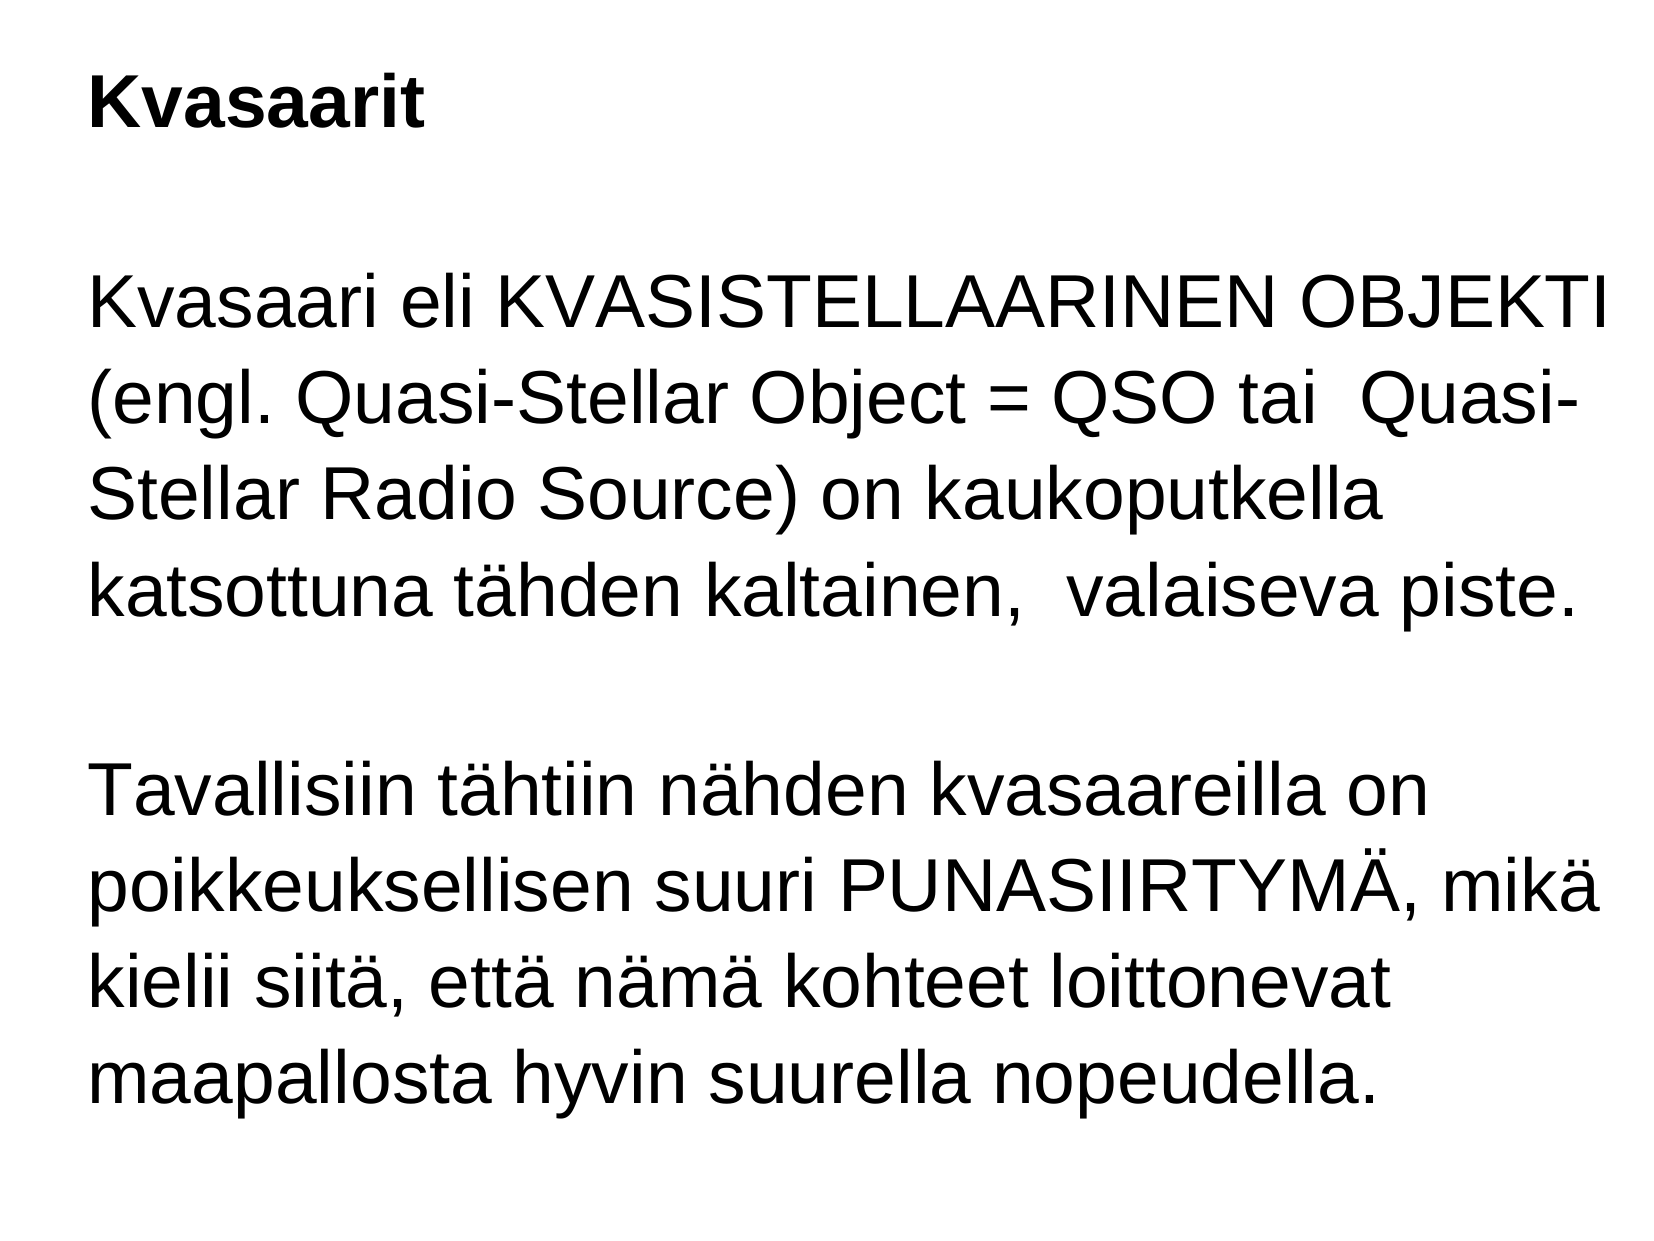

Kvasaarit
Kvasaari eli KVASISTELLAARINEN OBJEKTI (engl. Quasi-Stellar Object = QSO tai Quasi- Stellar Radio Source) on kaukoputkella katsottuna tähden kaltainen, valaiseva piste.
Tavallisiin tähtiin nähden kvasaareilla on poikkeuksellisen suuri PUNASIIRTYMÄ, mikä kielii siitä, että nämä kohteet loittonevat maapallosta hyvin suurella nopeudella.